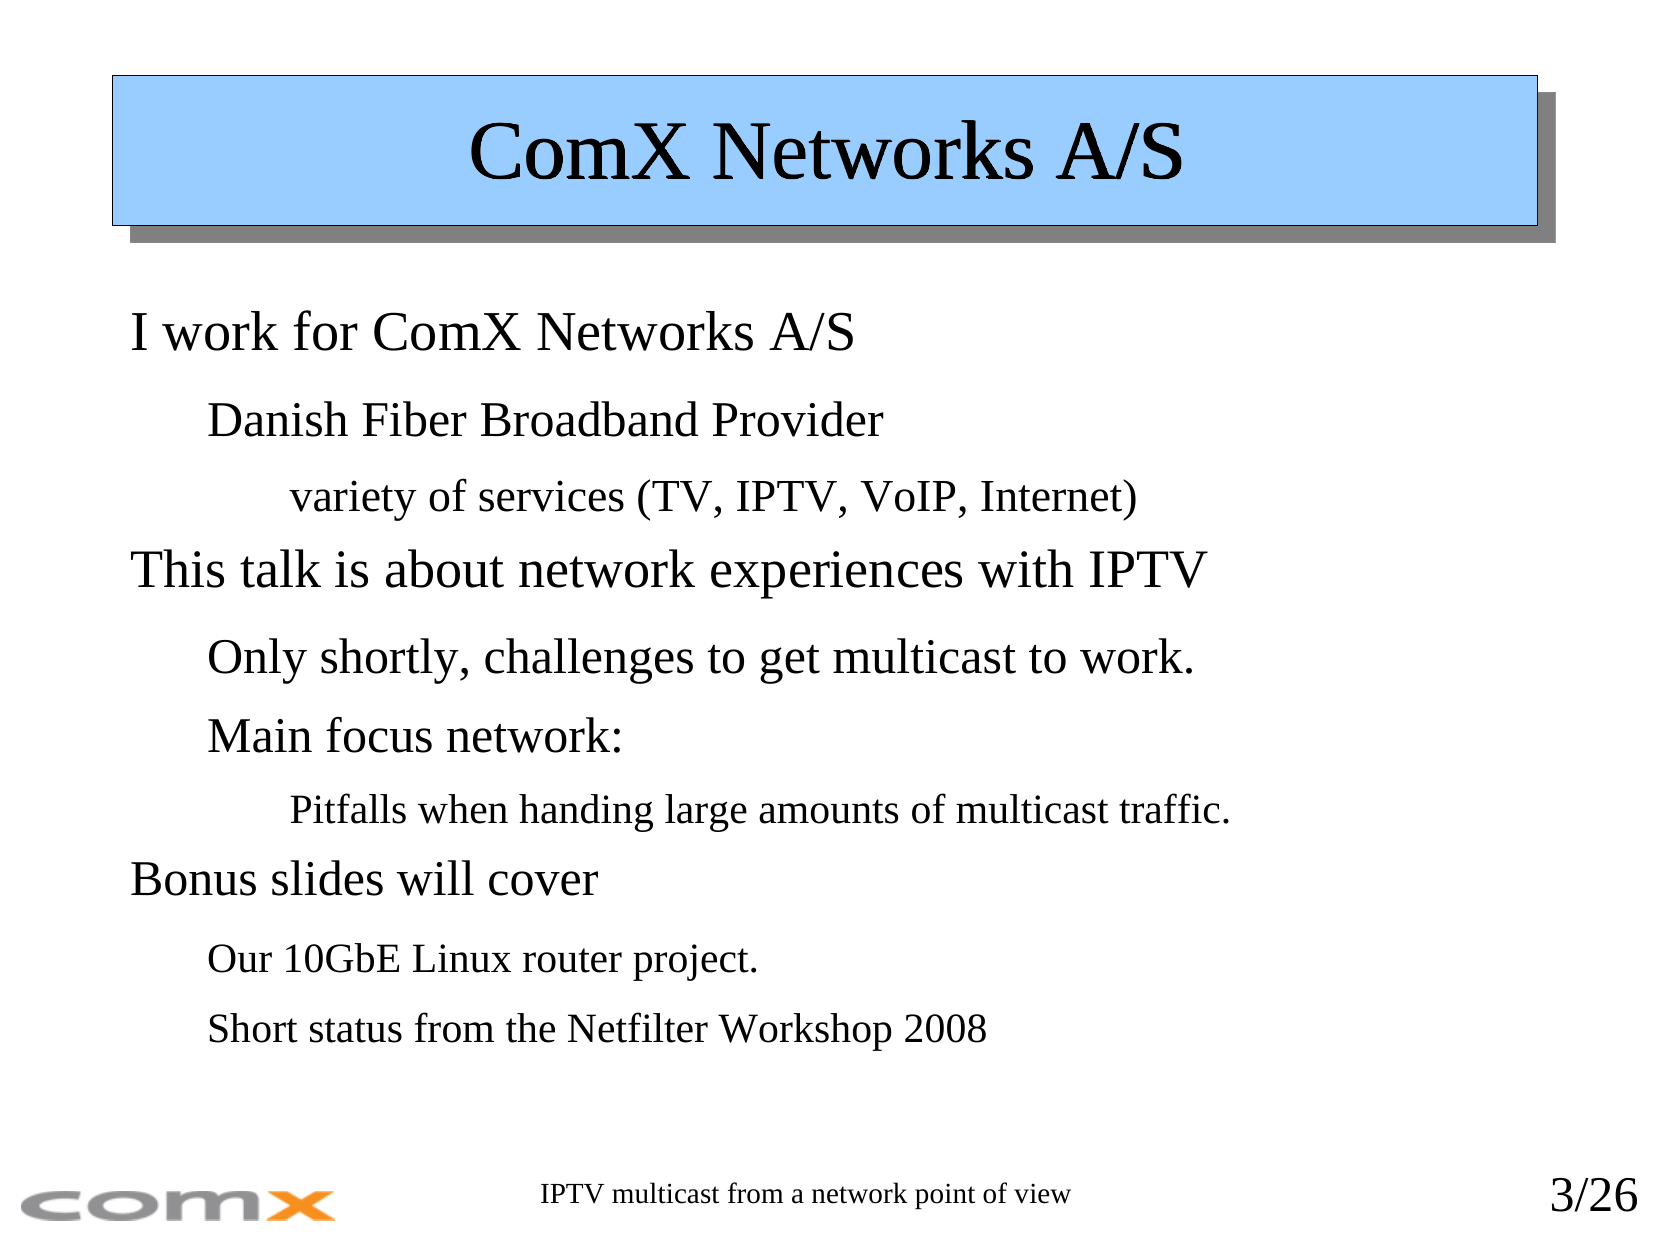

# ComX Networks A/S
I work for ComX Networks A/S
Danish Fiber Broadband Provider
variety of services (TV, IPTV, VoIP, Internet)
This talk is about network experiences with IPTV
Only shortly, challenges to get multicast to work.
Main focus network:
Pitfalls when handing large amounts of multicast traffic.
Bonus slides will cover
Our 10GbE Linux router project.
Short status from the Netfilter Workshop 2008